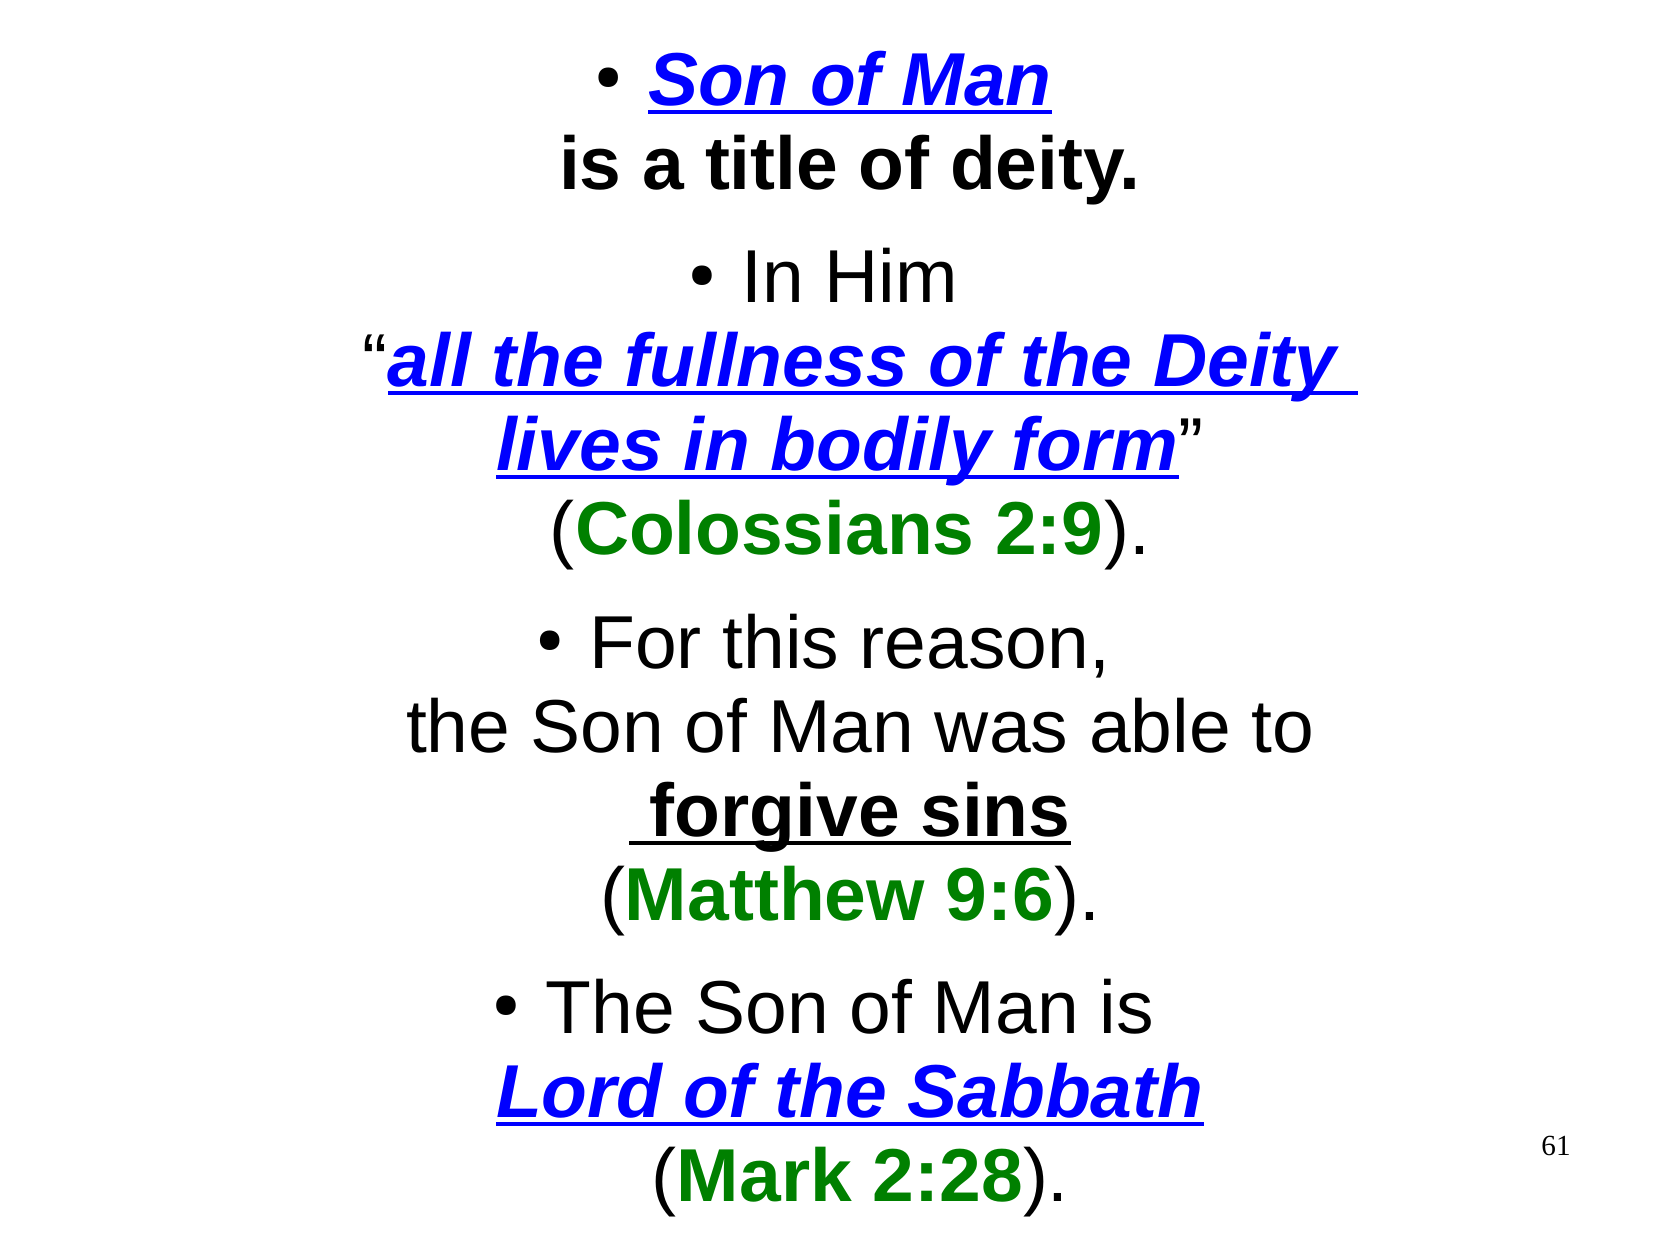

# Son of Man is a title of deity.
In Him
“all the fullness of the Deity
lives in bodily form”
(Colossians 2:9).
For this reason,
the Son of Man was able to
 forgive sins
(Matthew 9:6).
The Son of Man is
Lord of the Sabbath
(Mark 2:28).
61